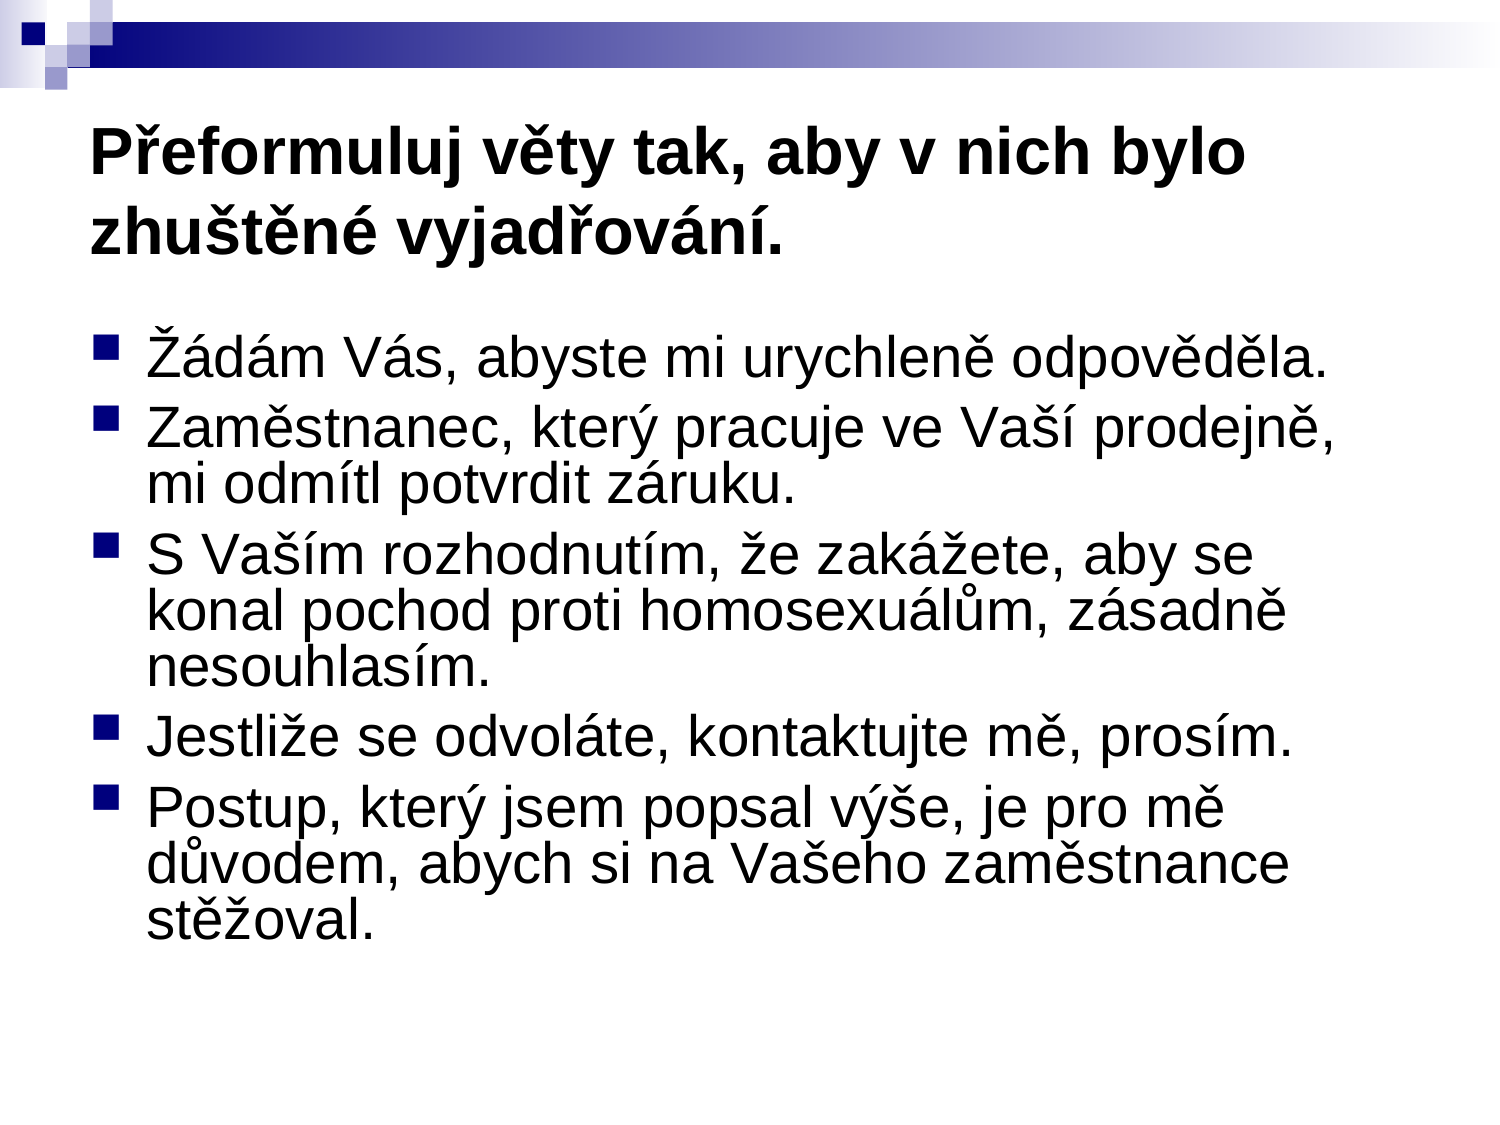

# Přeformuluj věty tak, aby v nich bylo zhuštěné vyjadřování.
Žádám Vás, abyste mi urychleně odpověděla.
Zaměstnanec, který pracuje ve Vaší prodejně, mi odmítl potvrdit záruku.
S Vaším rozhodnutím, že zakážete, aby se konal pochod proti homosexuálům, zásadně nesouhlasím.
Jestliže se odvoláte, kontaktujte mě, prosím.
Postup, který jsem popsal výše, je pro mě důvodem, abych si na Vašeho zaměstnance stěžoval.